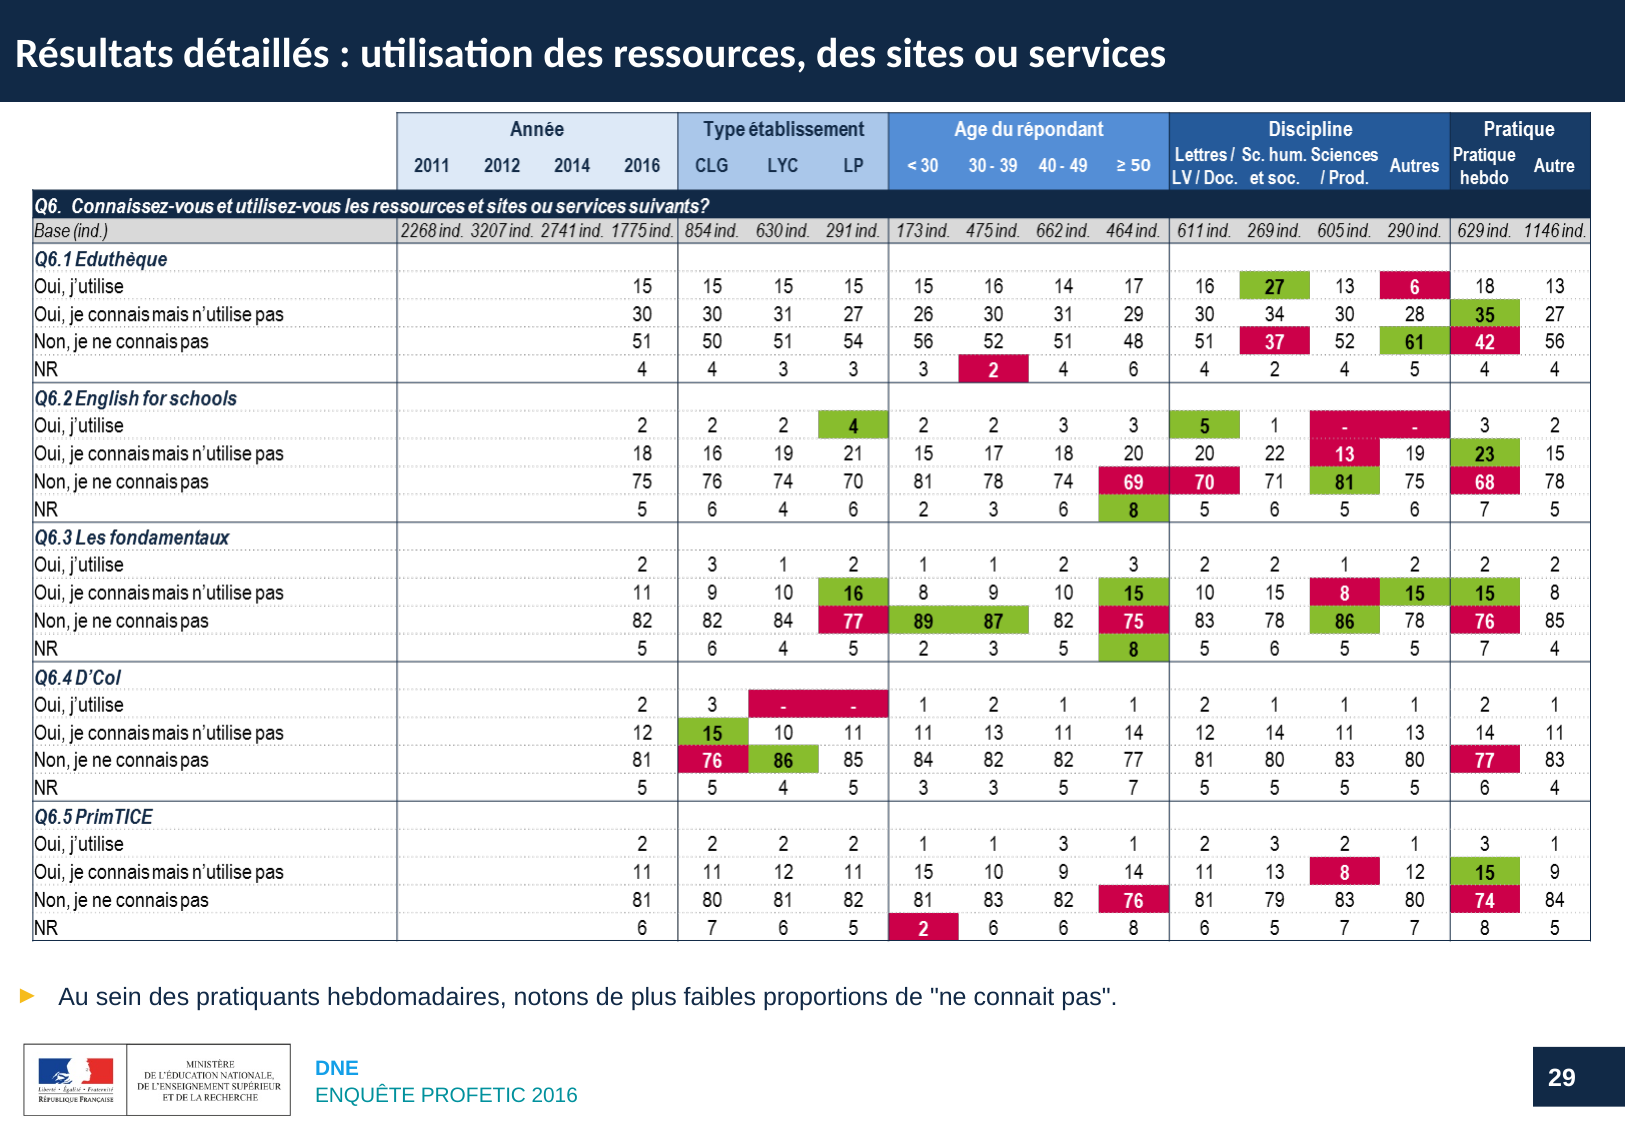

# Résultats détaillés : utilisation des ressources, des sites ou services
Au sein des pratiquants hebdomadaires, notons de plus faibles proportions de "ne connait pas".
28